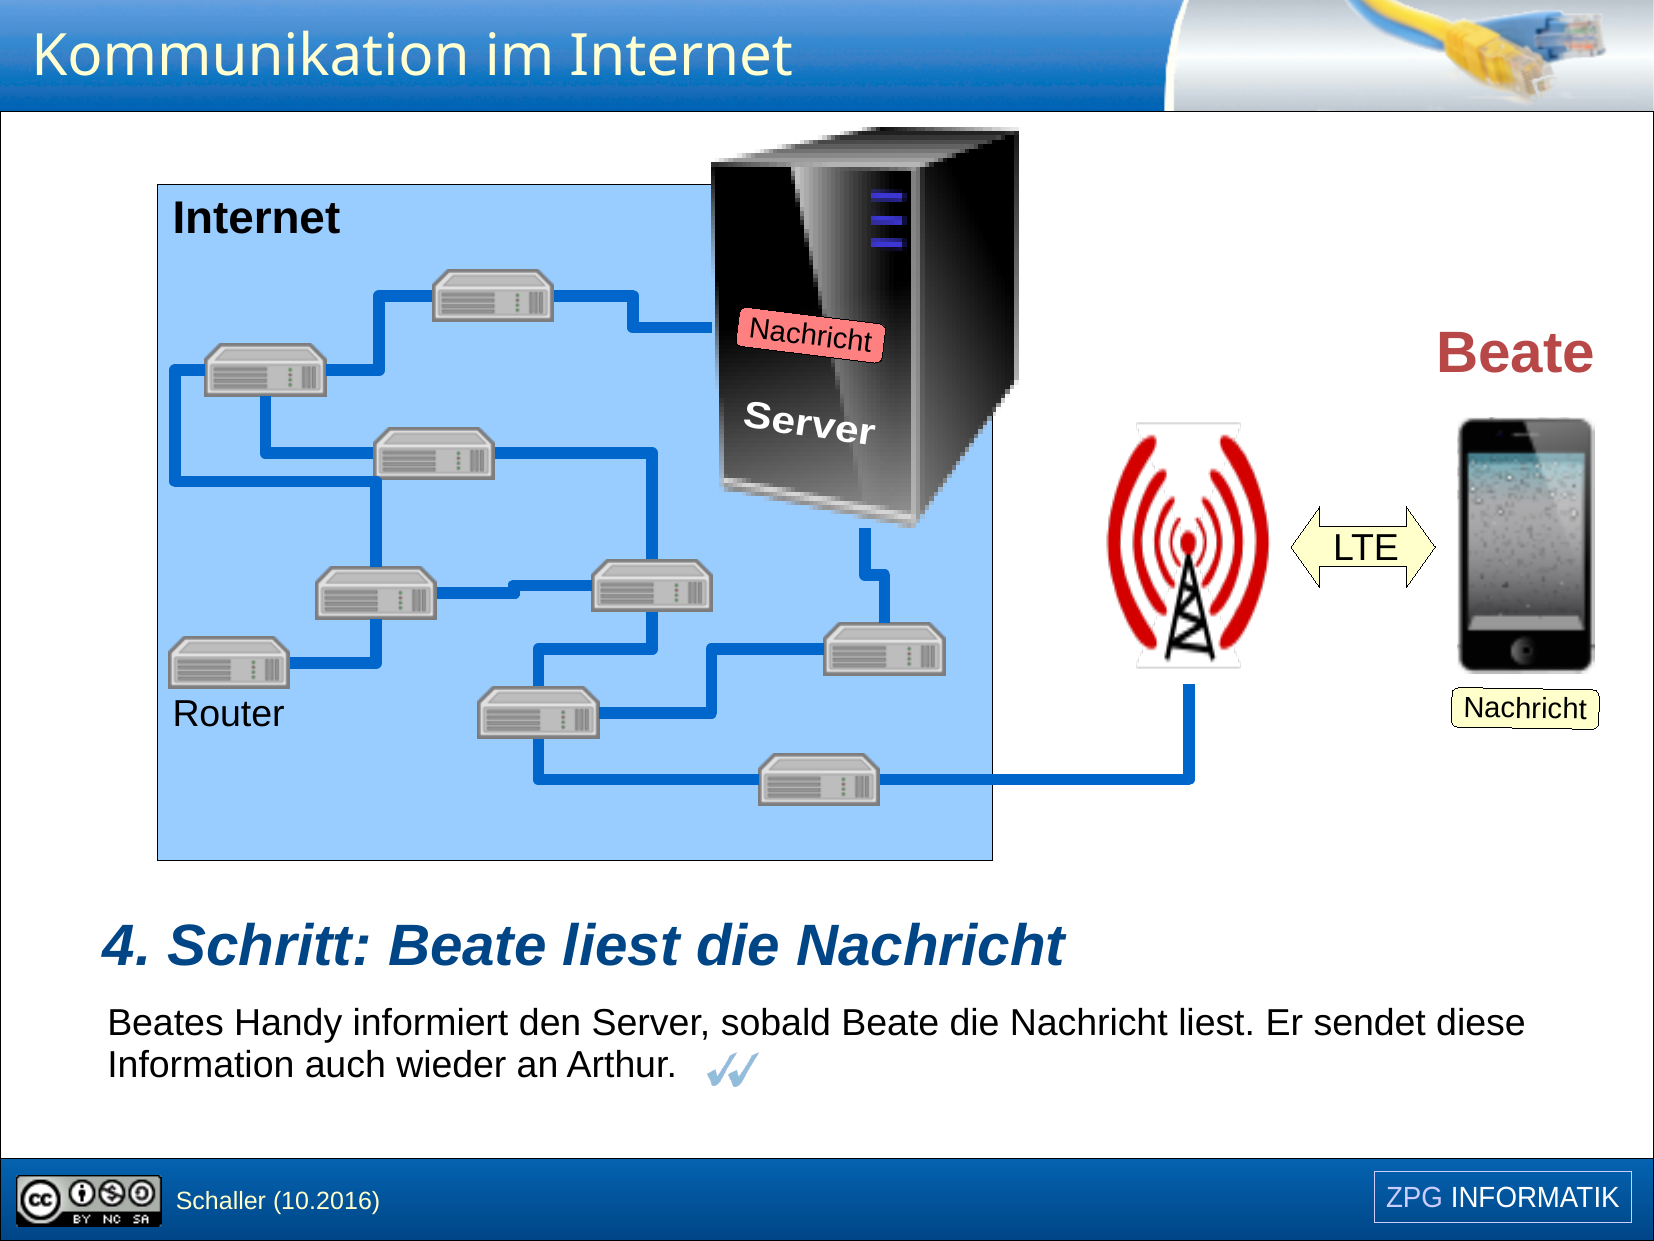

# Kommunikation im Internet
Internet
Beate
Nachricht
Server
LTE
Router
Nachricht
4. Schritt: Beate liest die Nachricht
Beates Handy informiert den Server, sobald Beate die Nachricht liest. Er sendet diese Information auch wieder an Arthur.
8
23.04.2009